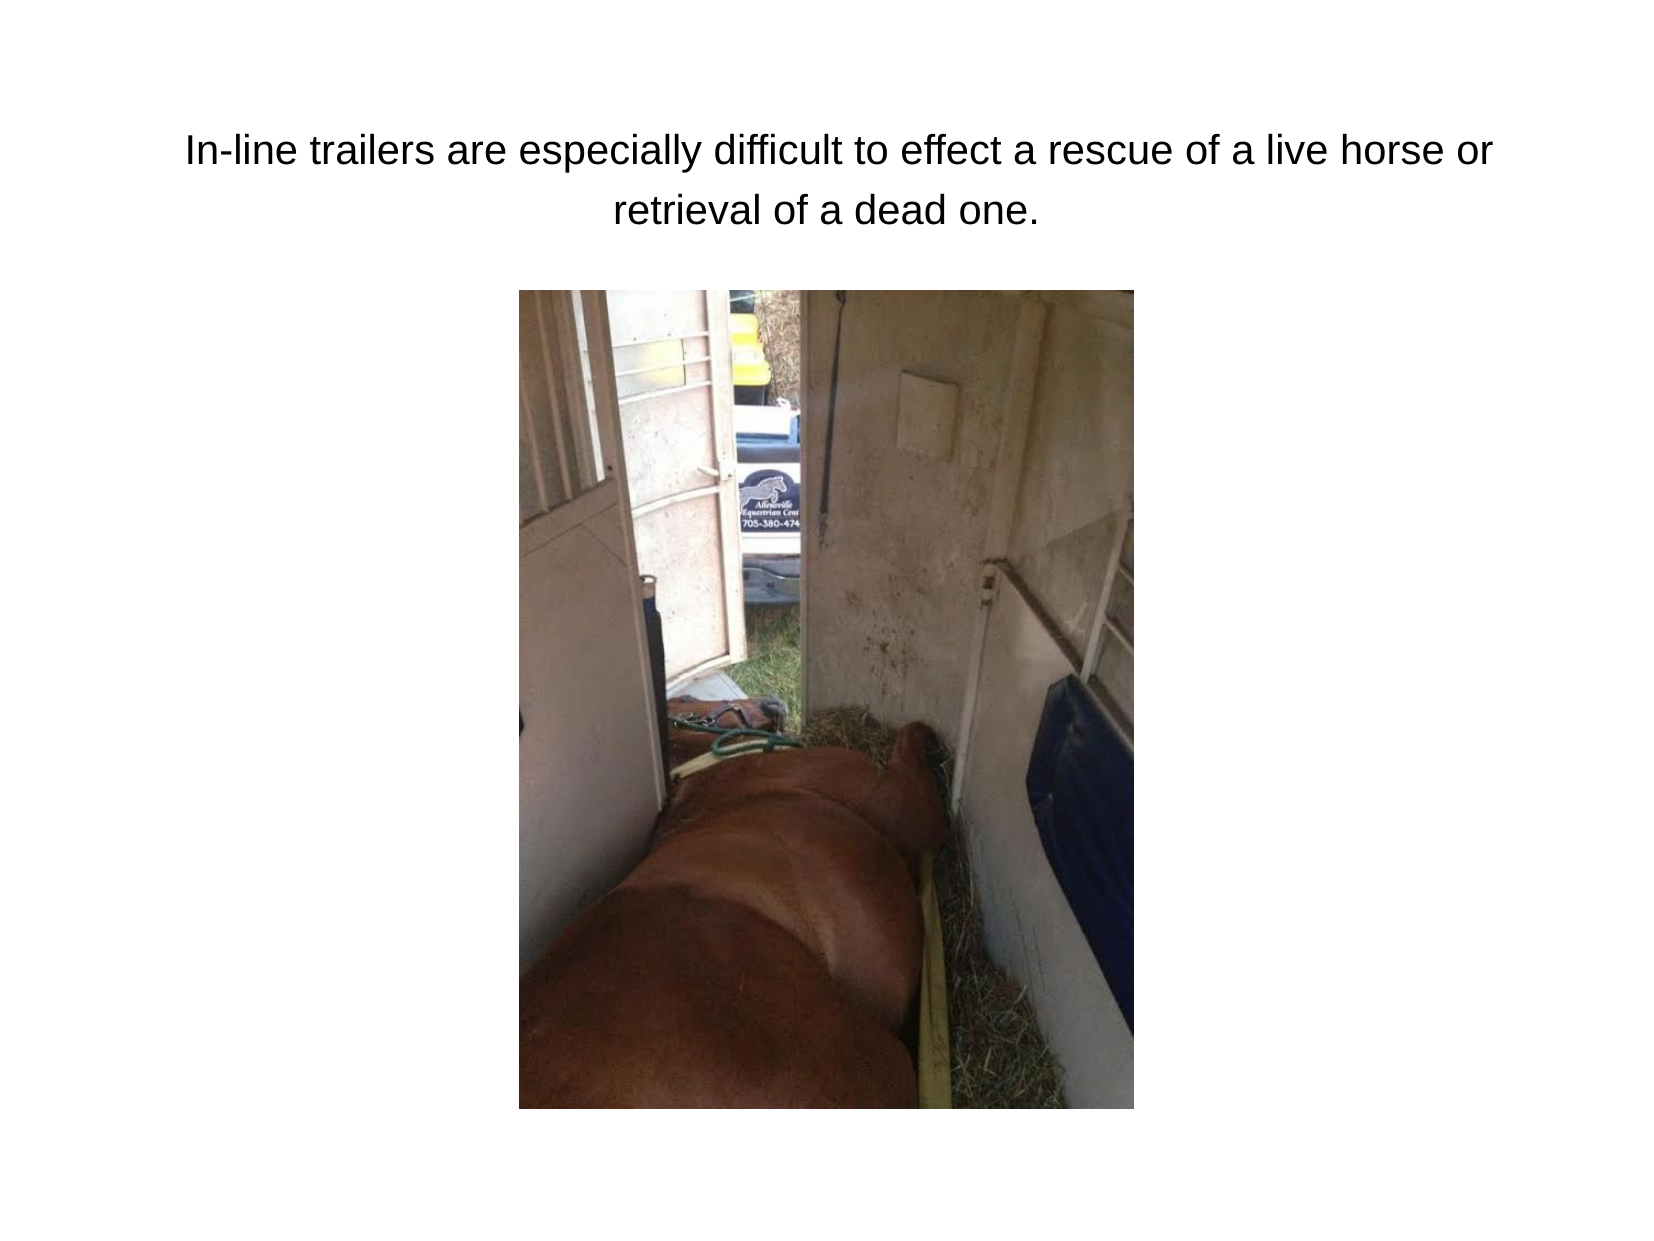

# In-line trailers are especially difficult to effect a rescue of a live horse or retrieval of a dead one.